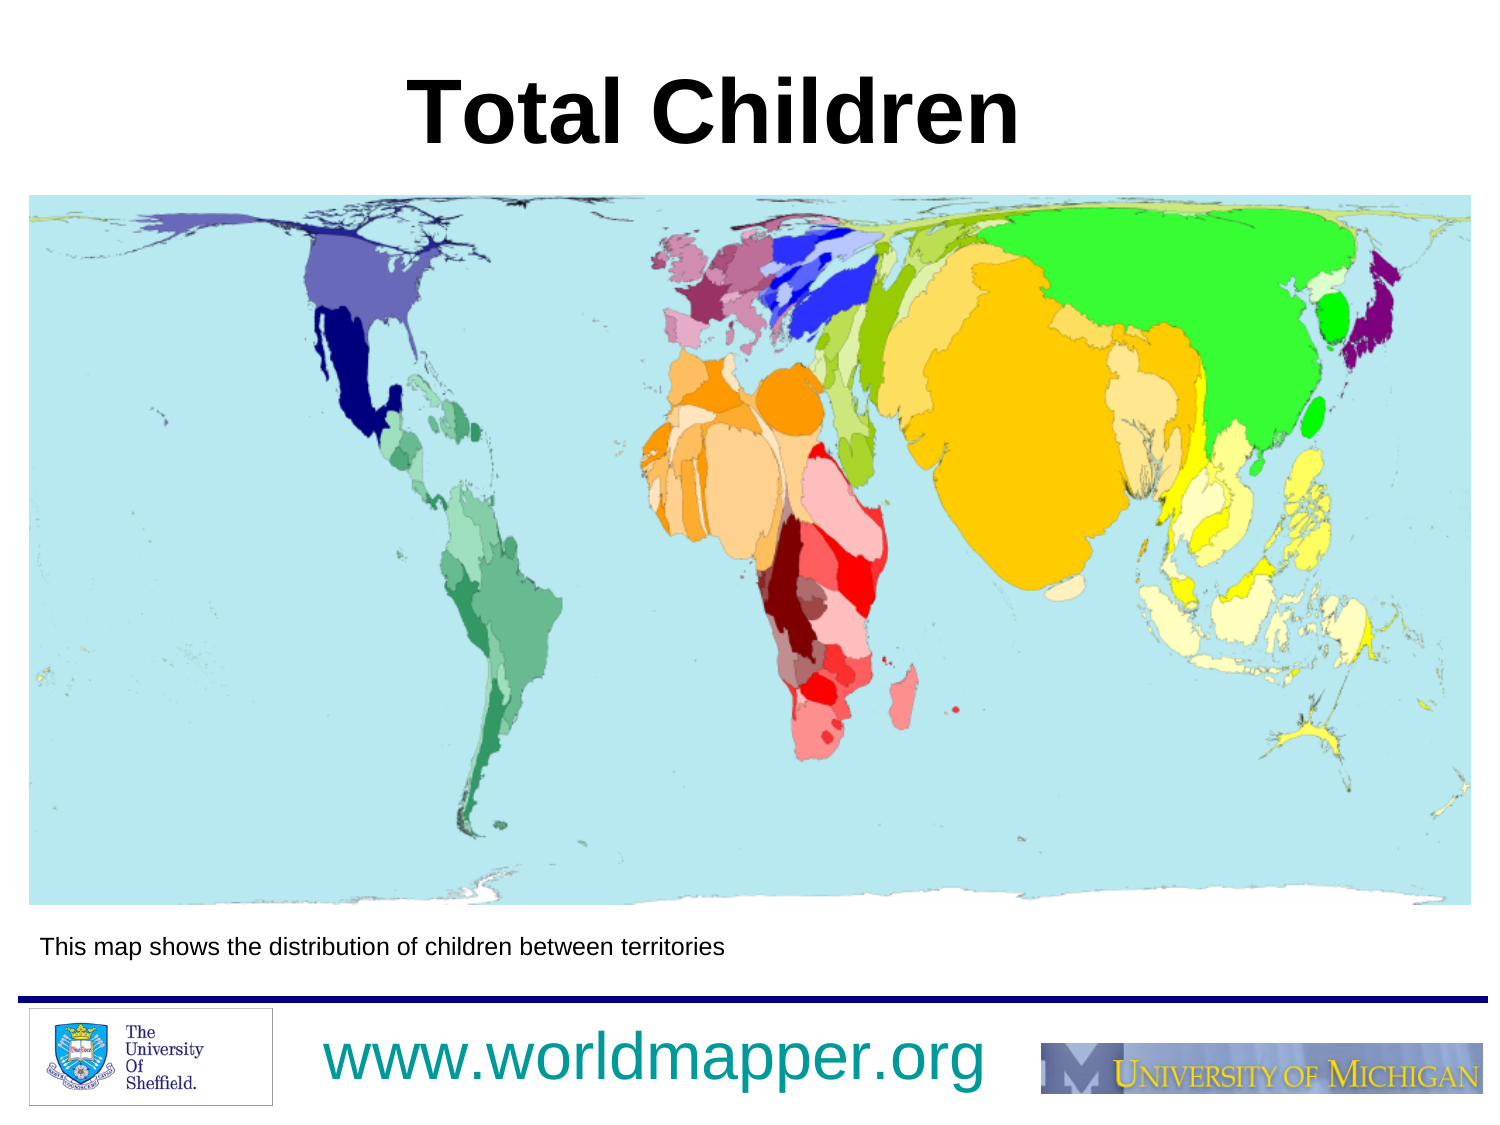

# Total Children
This map shows the distribution of children between territories